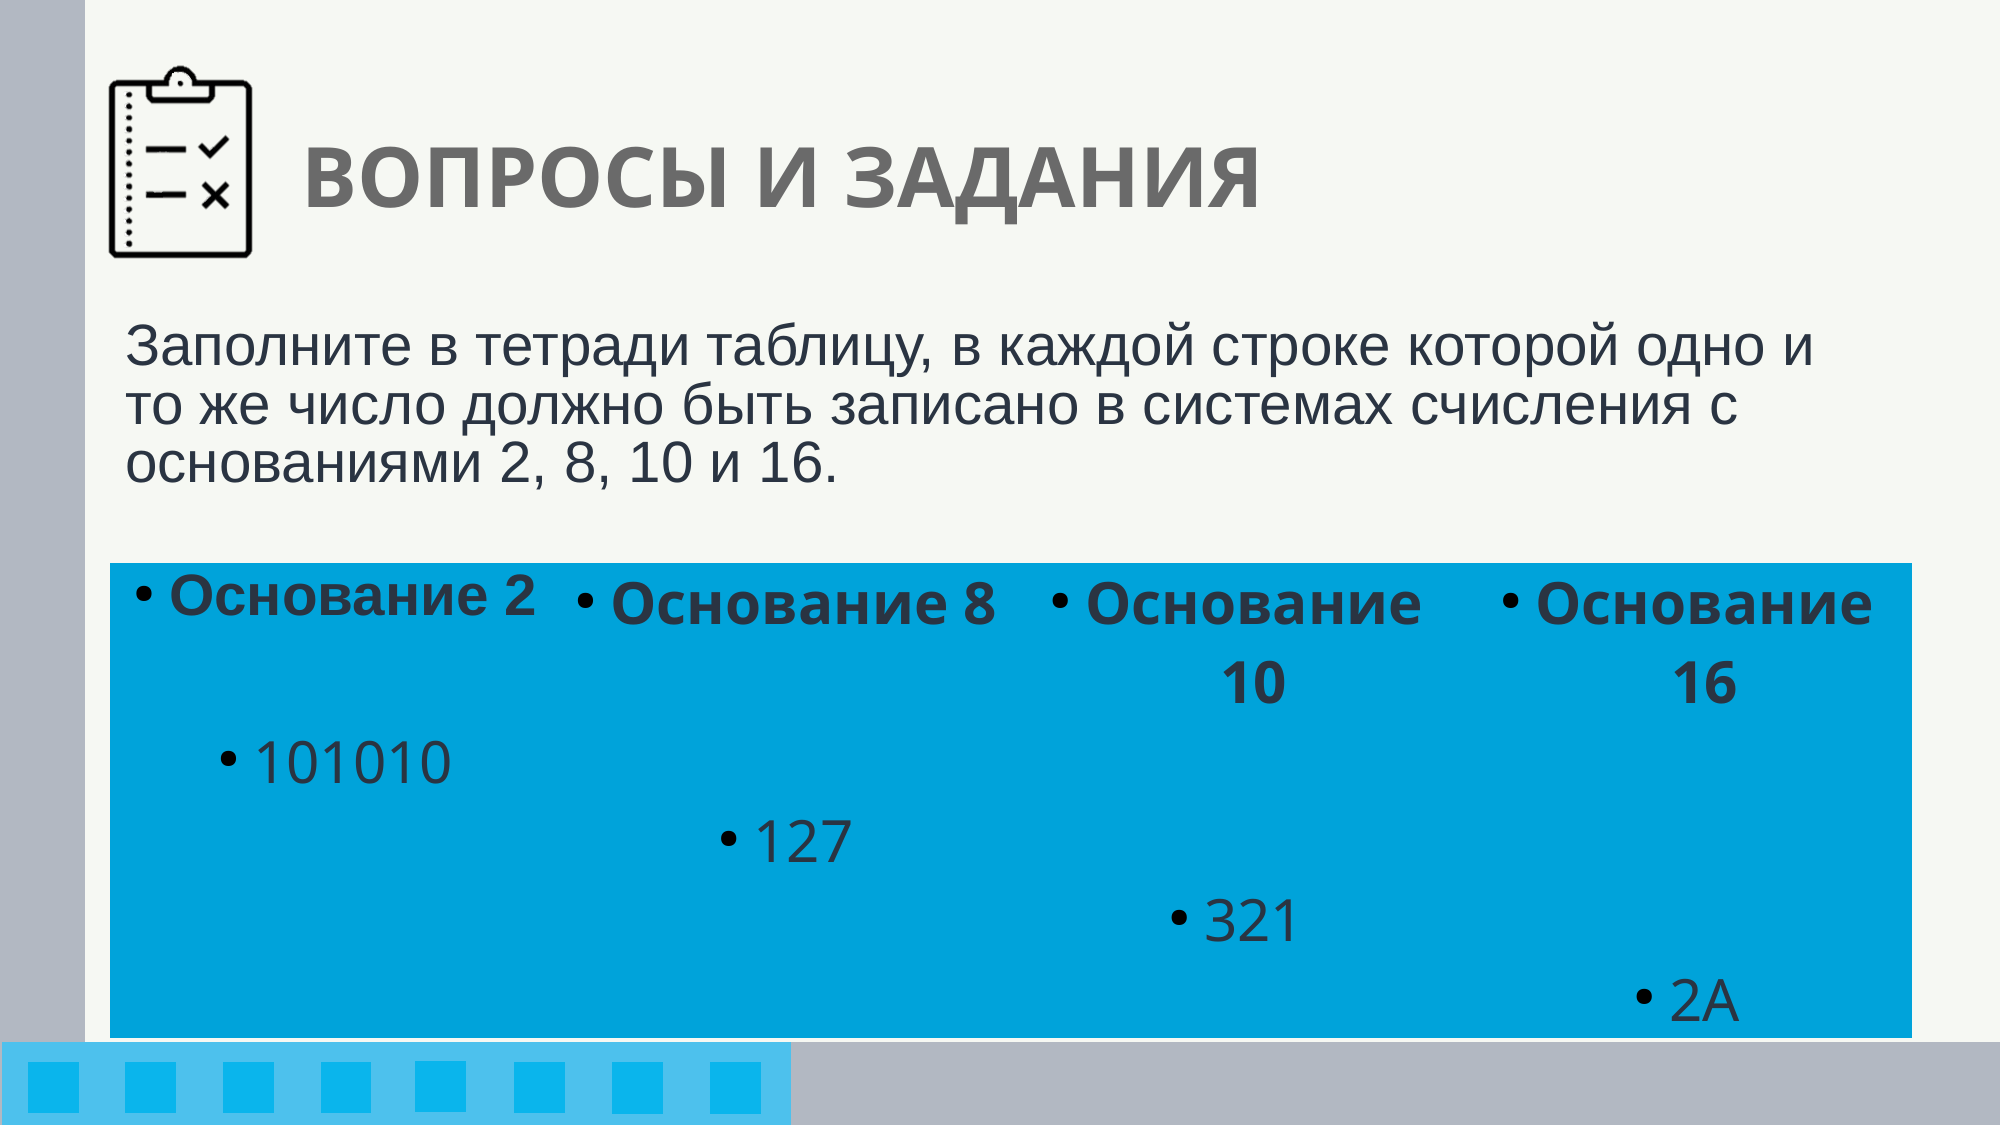

# ВОПРОСЫ И ЗАДАНИЯ
Заполните в тетради таблицу, в каждой строке которой одно и то же число должно быть записано в системах счисления с основаниями 2, 8, 10 и 16.
| Основание 2 | Основание 8 | Основание 10 | Основание 16 |
| --- | --- | --- | --- |
| 101010 | | | |
| | 127 | | |
| | | 321 | |
| | | | 2А |